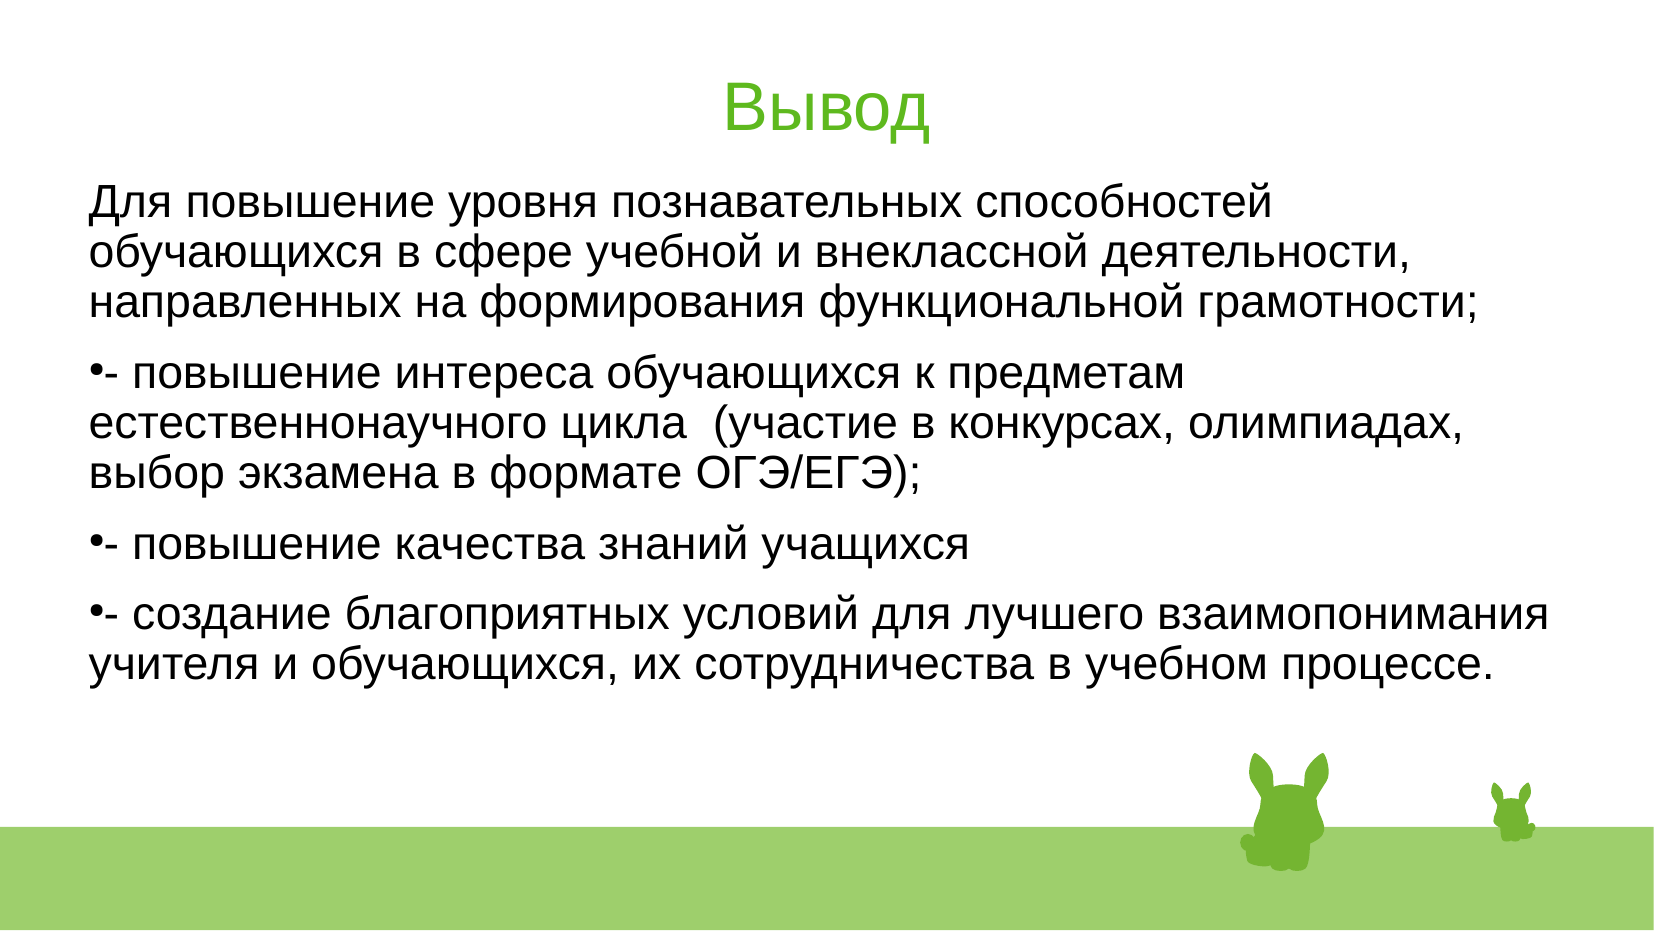

# Вывод
Для повышение уровня познавательных способностей обучающихся в сфере учебной и внеклассной деятельности, направленных на формирования функциональной грамотности;
- повышение интереса обучающихся к предметам естественнонаучного цикла (участие в конкурсах, олимпиадах, выбор экзамена в формате ОГЭ/ЕГЭ);
- повышение качества знаний учащихся
- создание благоприятных условий для лучшего взаимопонимания учителя и обучающихся, их сотрудничества в учебном процессе.